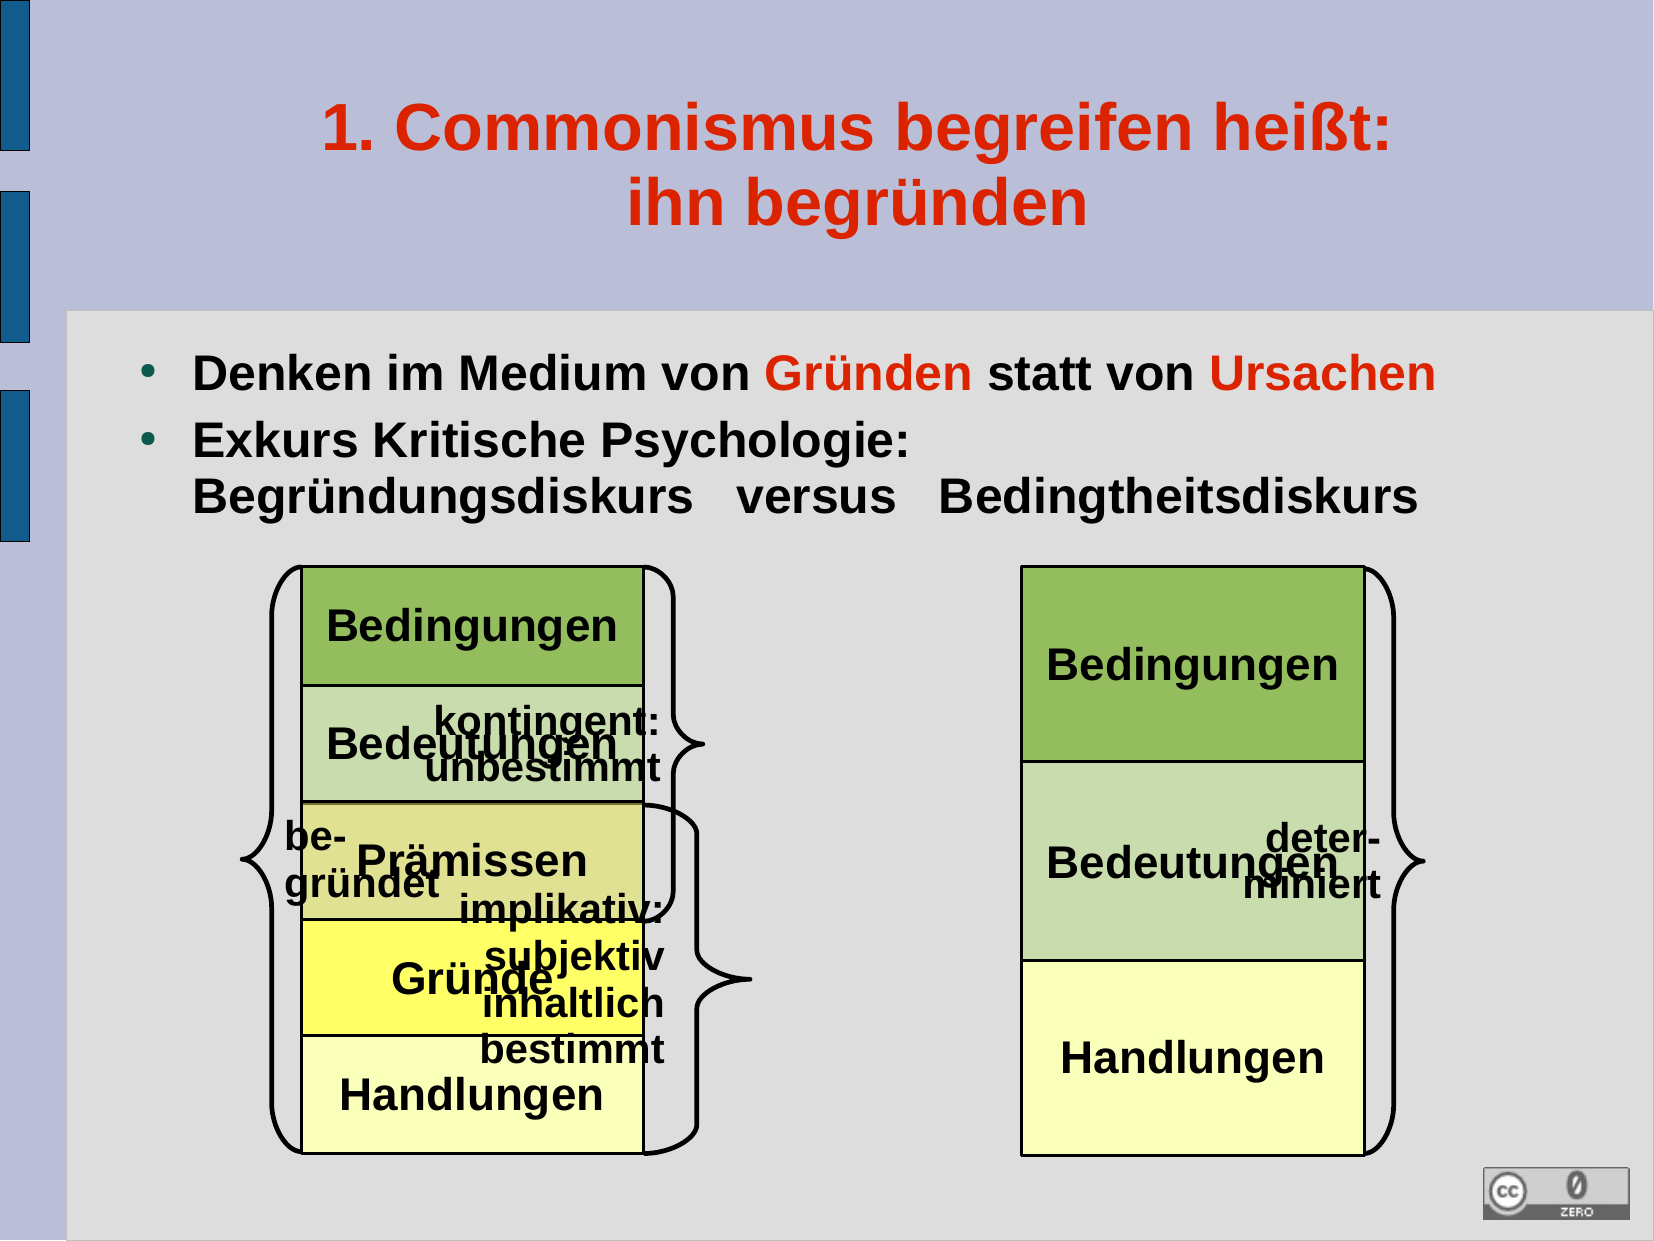

# 1. Commonismus begreifen heißt: ihn begründen
Denken im Medium von Gründen statt von Ursachen
Exkurs Kritische Psychologie:
Begründungsdiskurs versus Bedingtheitsdiskurs
be-
gründet
Bedingungen
 kontingent:
unbestimmt
Bedingungen
 deter-
miniert
Bedeutungen
Bedeutungen
Prämissen
 implikativ:
subjektiv
inhaltlich
bestimmt
Gründe
Handlungen
Handlungen